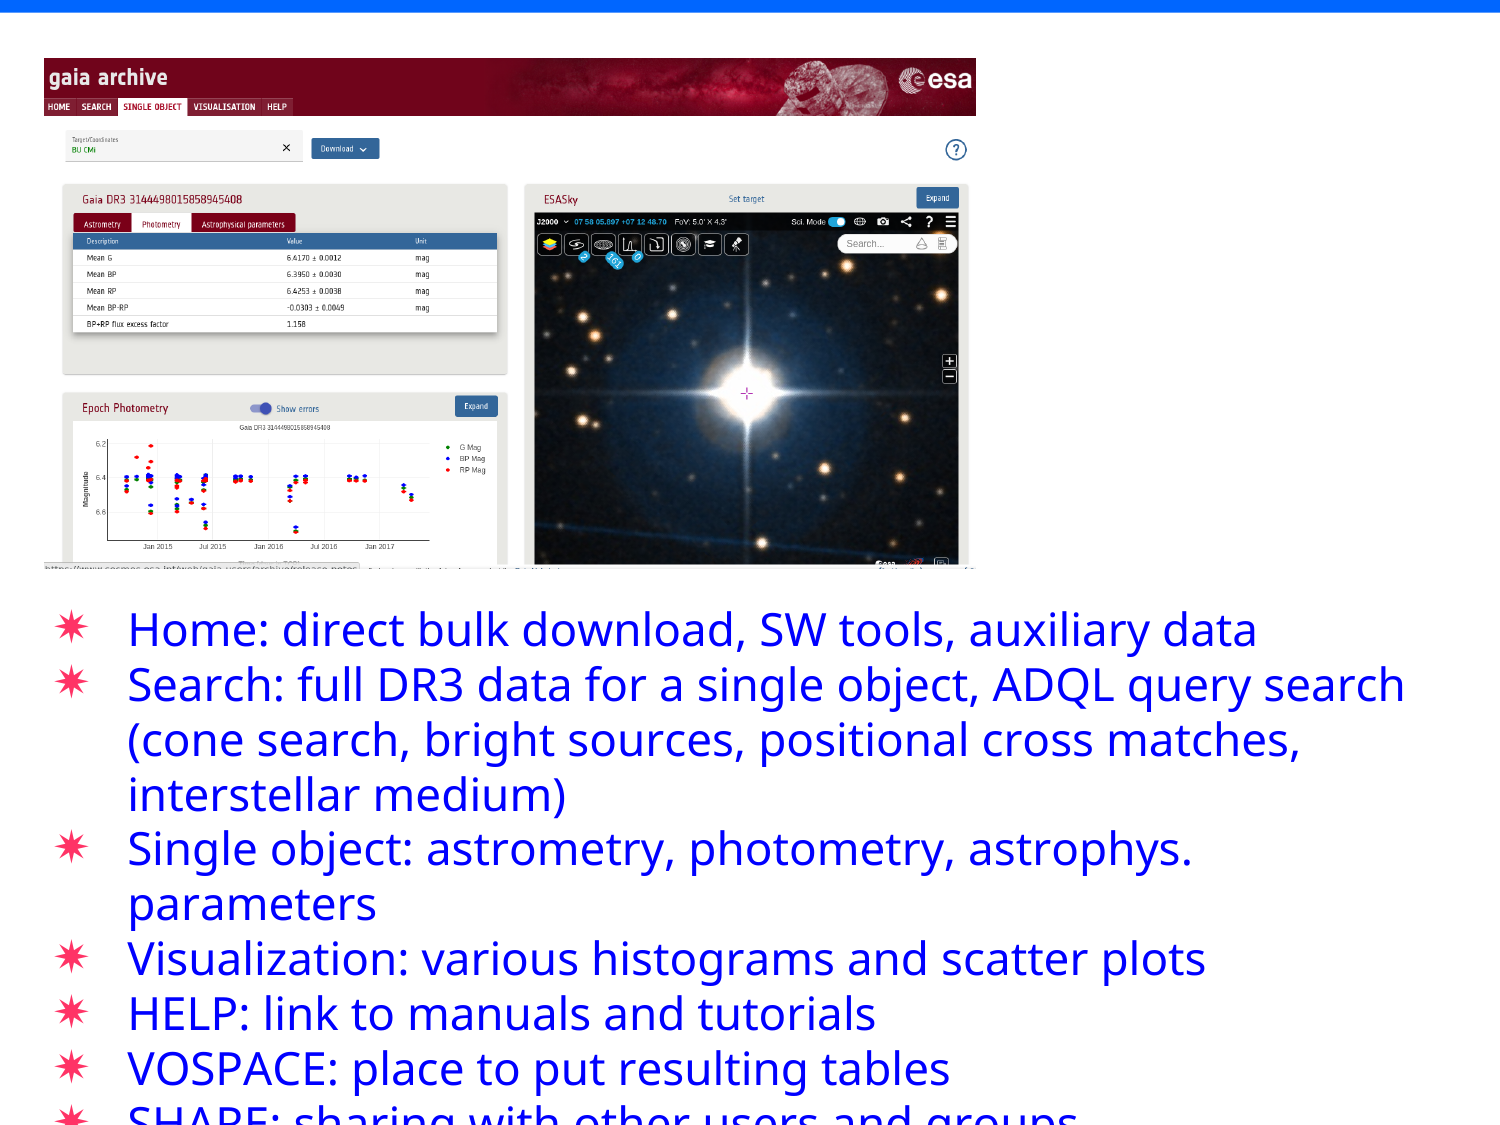

Home: direct bulk download, SW tools, auxiliary data
Search: full DR3 data for a single object, ADQL query search (cone search, bright sources, positional cross matches, interstellar medium)
Single object: astrometry, photometry, astrophys. parameters
Visualization: various histograms and scatter plots
HELP: link to manuals and tutorials
VOSPACE: place to put resulting tables
SHARE: sharing with other users and groups
8